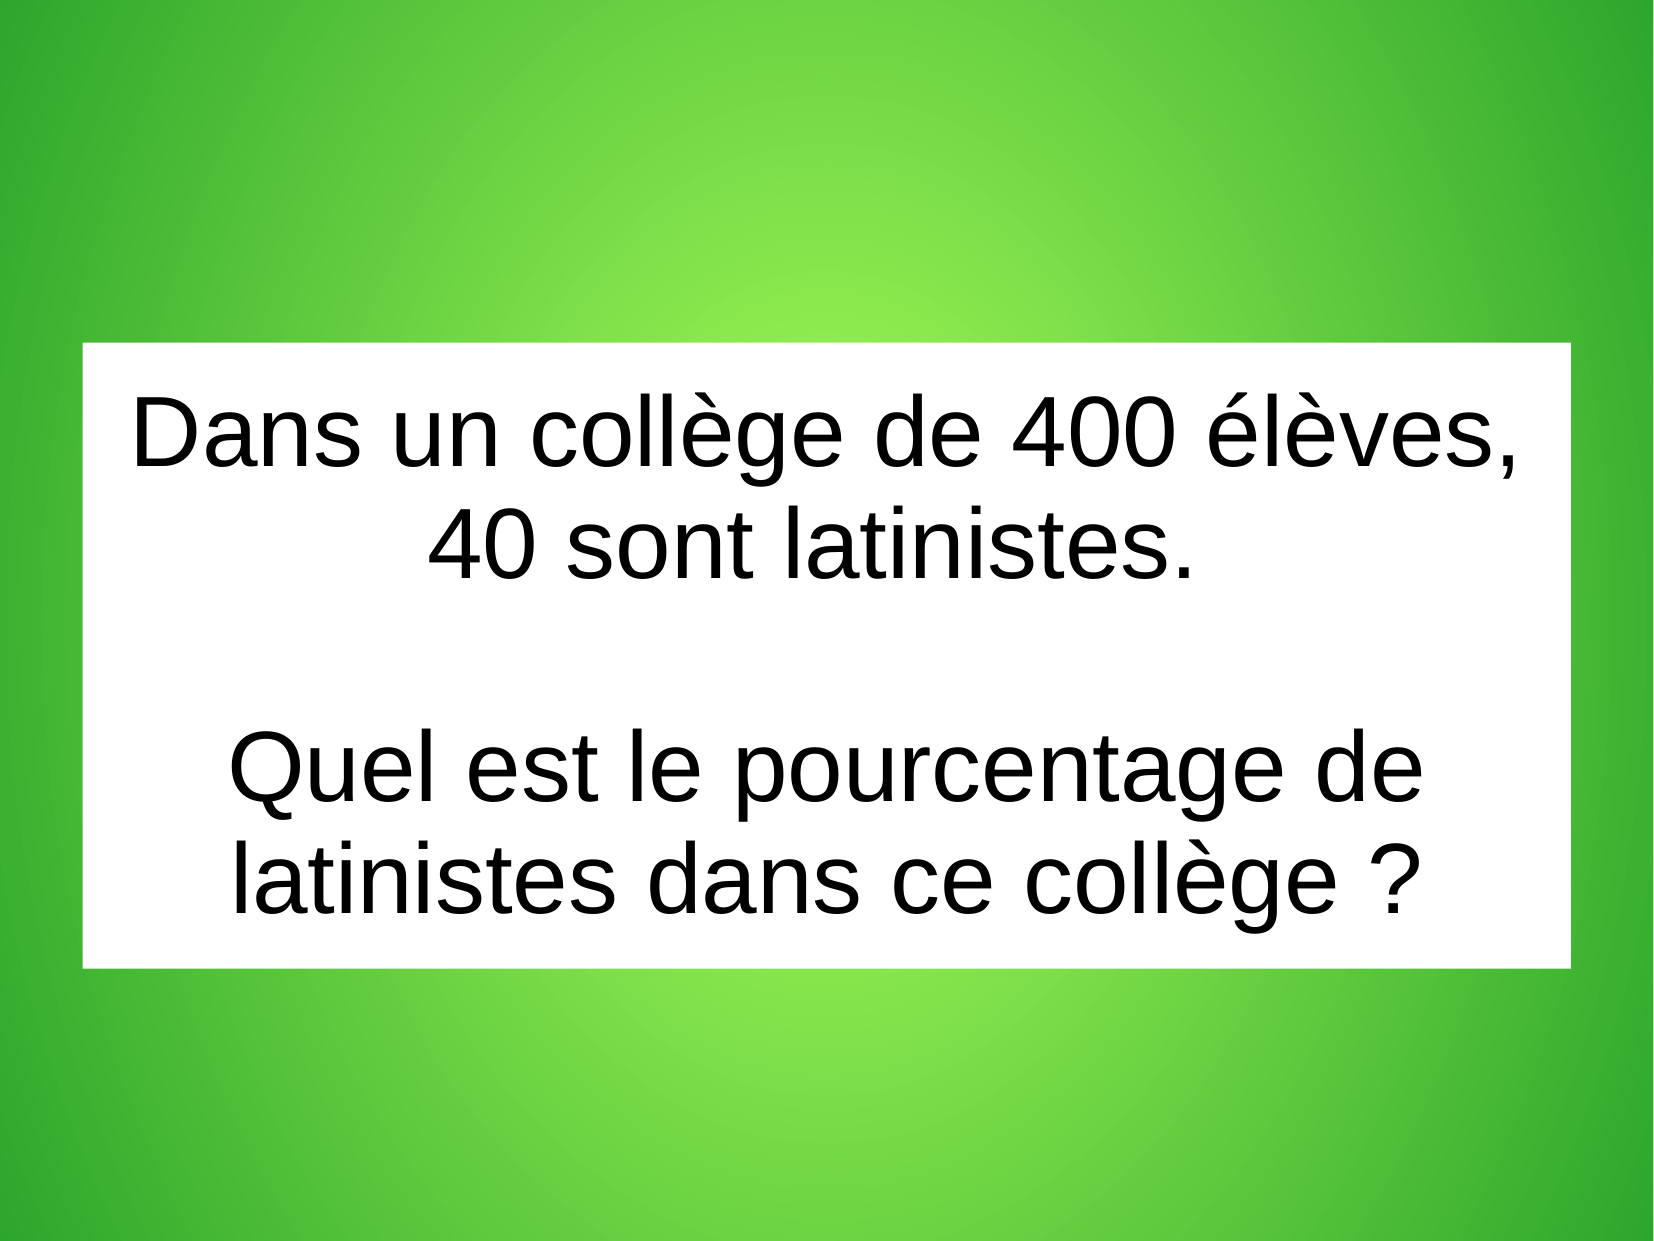

# Dans un collège de 400 élèves, 40 sont latinistes.
Quel est le pourcentage de latinistes dans ce collège ?